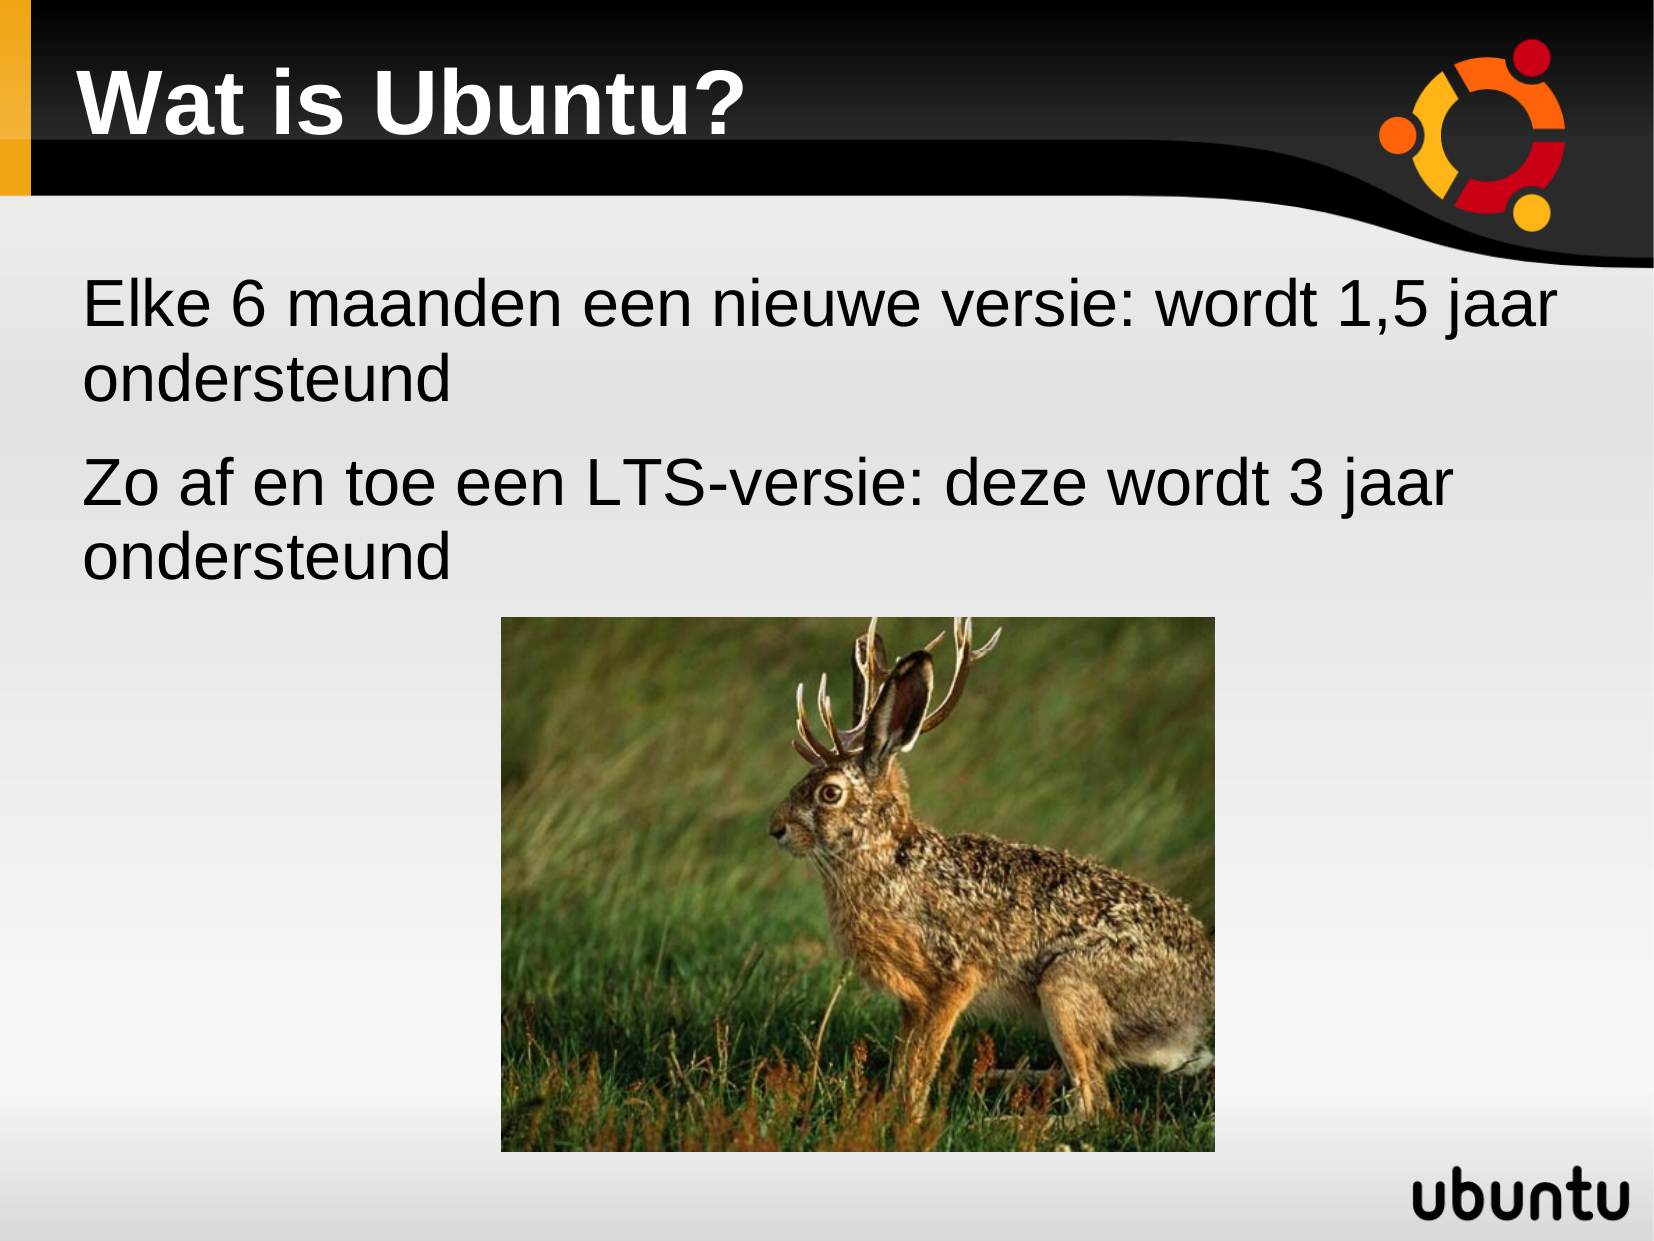

# Wat is Ubuntu?
Elke 6 maanden een nieuwe versie: wordt 1,5 jaar ondersteund
Zo af en toe een LTS-versie: deze wordt 3 jaar ondersteund